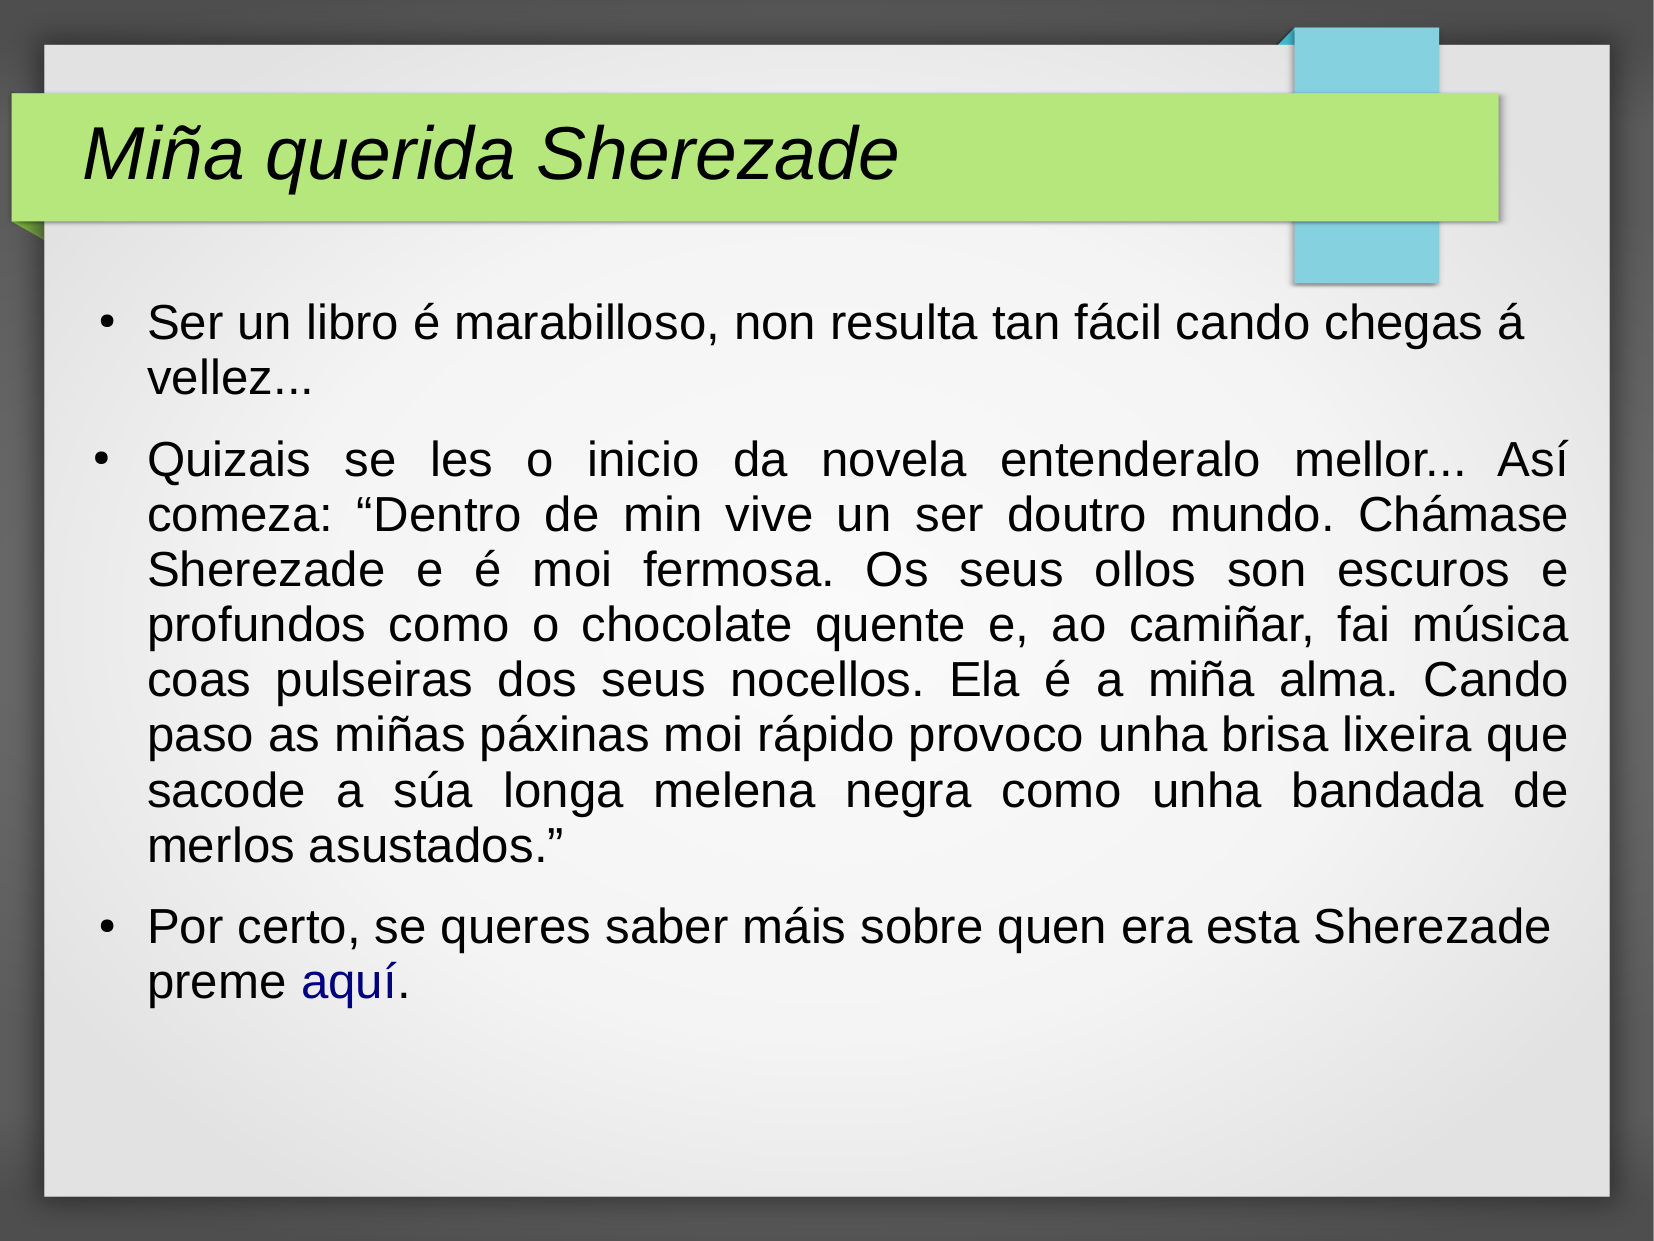

# Miña querida Sherezade
Ser un libro é marabilloso, non resulta tan fácil cando chegas á vellez...
Quizais se les o inicio da novela entenderalo mellor... Así comeza: “Dentro de min vive un ser doutro mundo. Chámase Sherezade e é moi fermosa. Os seus ollos son escuros e profundos como o chocolate quente e, ao camiñar, fai música coas pulseiras dos seus nocellos. Ela é a miña alma. Cando paso as miñas páxinas moi rápido provoco unha brisa lixeira que sacode a súa longa melena negra como unha bandada de merlos asustados.”
Por certo, se queres saber máis sobre quen era esta Sherezade preme aquí.